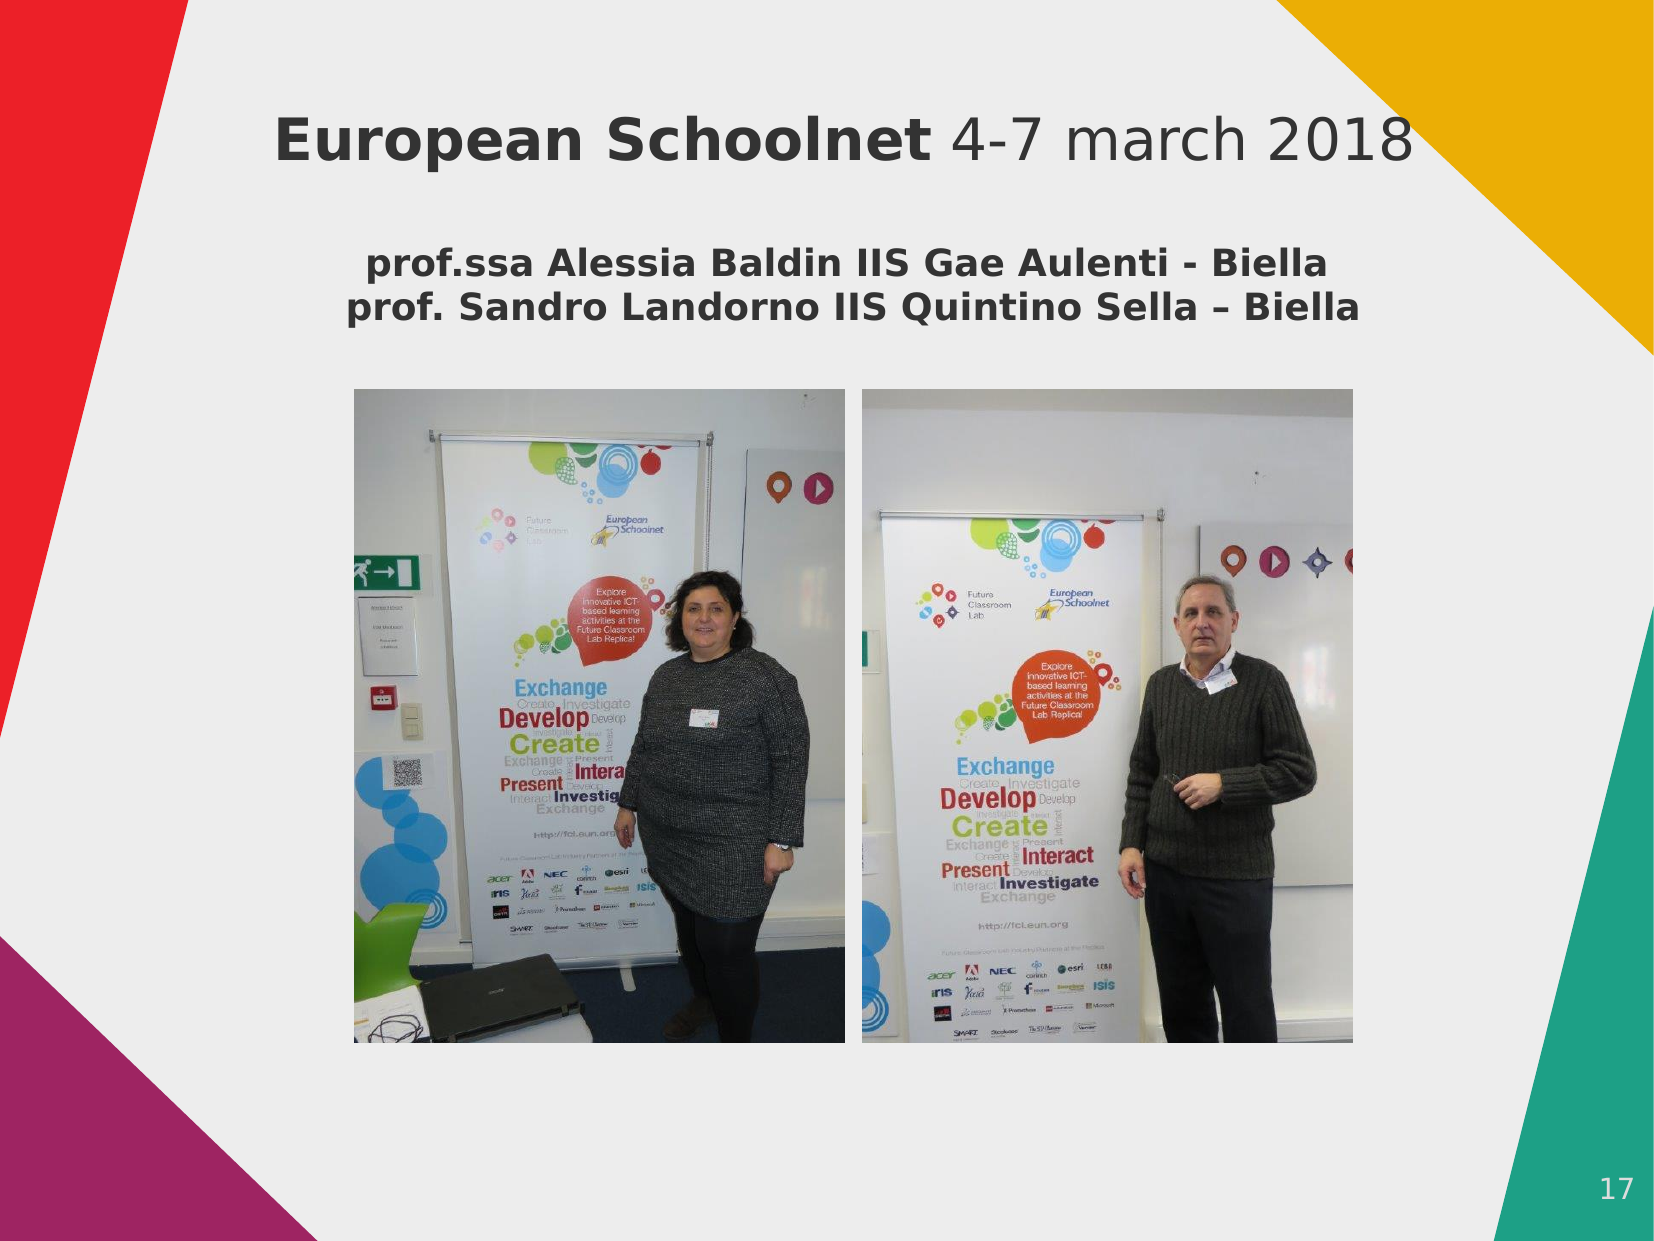

# European Schoolnet 4-7 march 2018 prof.ssa Alessia Baldin IIS Gae Aulenti - Biella prof. Sandro Landorno IIS Quintino Sella – Biella
17